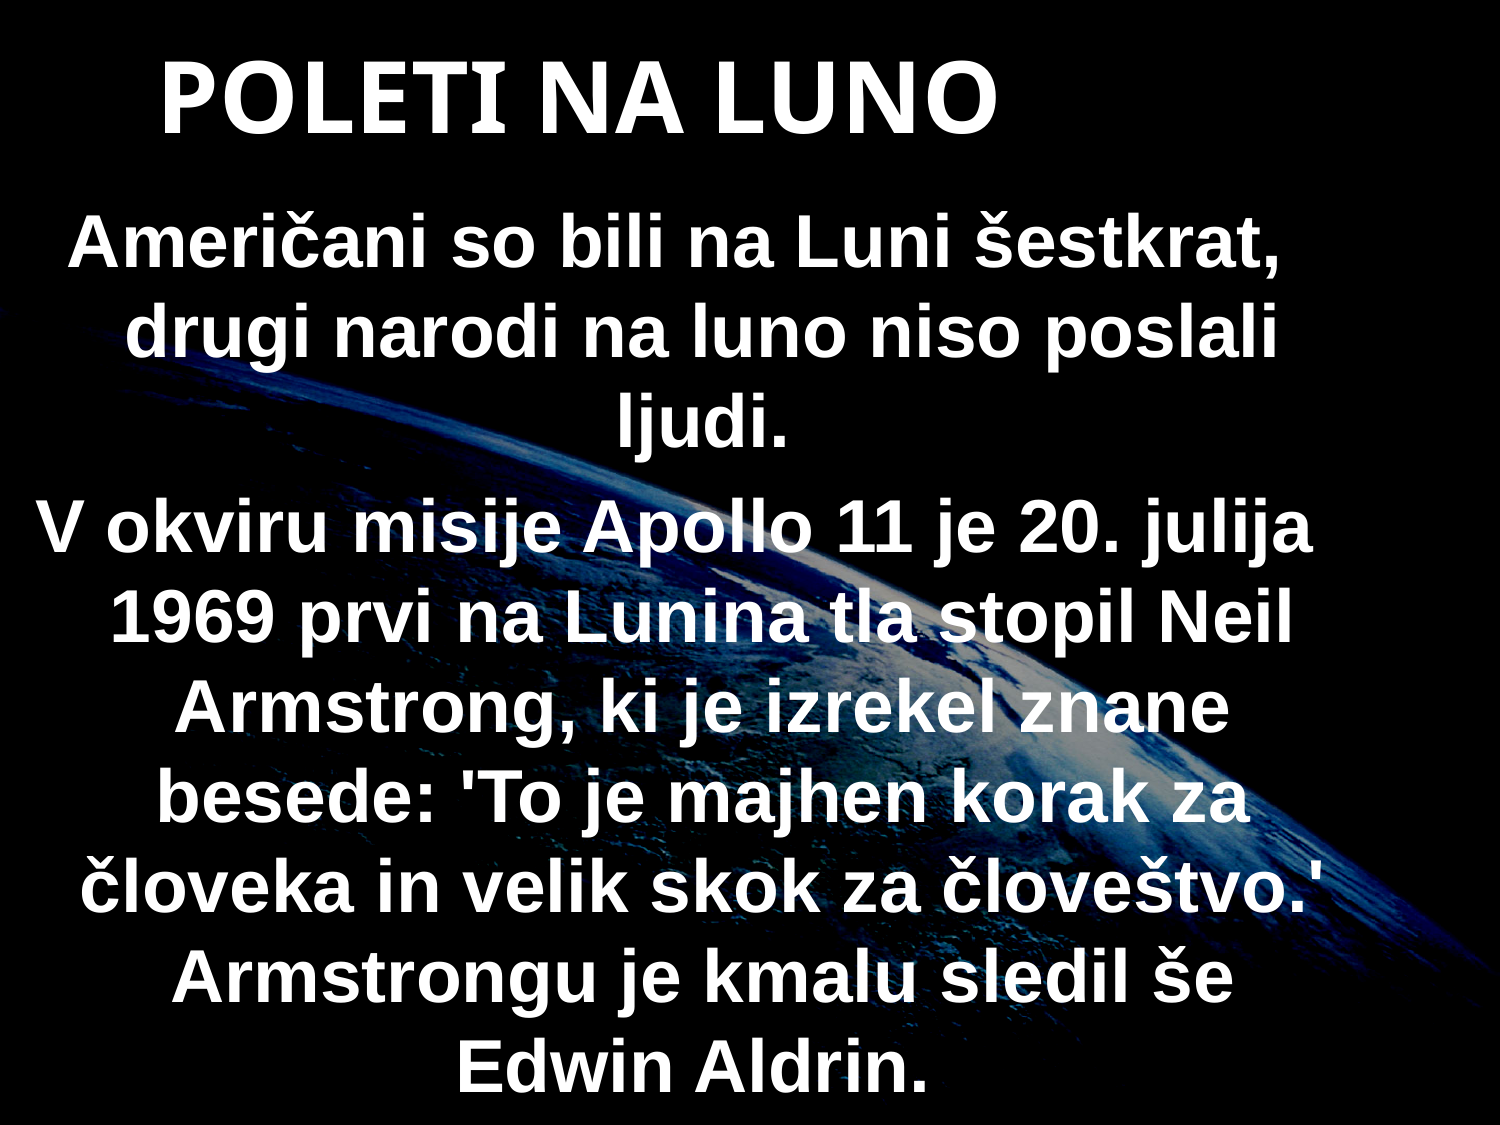

# POLETI NA LUNO
Američani so bili na Luni šestkrat, drugi narodi na luno niso poslali ljudi.
V okviru misije Apollo 11 je 20. julija 1969 prvi na Lunina tla stopil Neil Armstrong, ki je izrekel znane besede: 'To je majhen korak za človeka in velik skok za človeštvo.' Armstrongu je kmalu sledil še Edwin Aldrin.